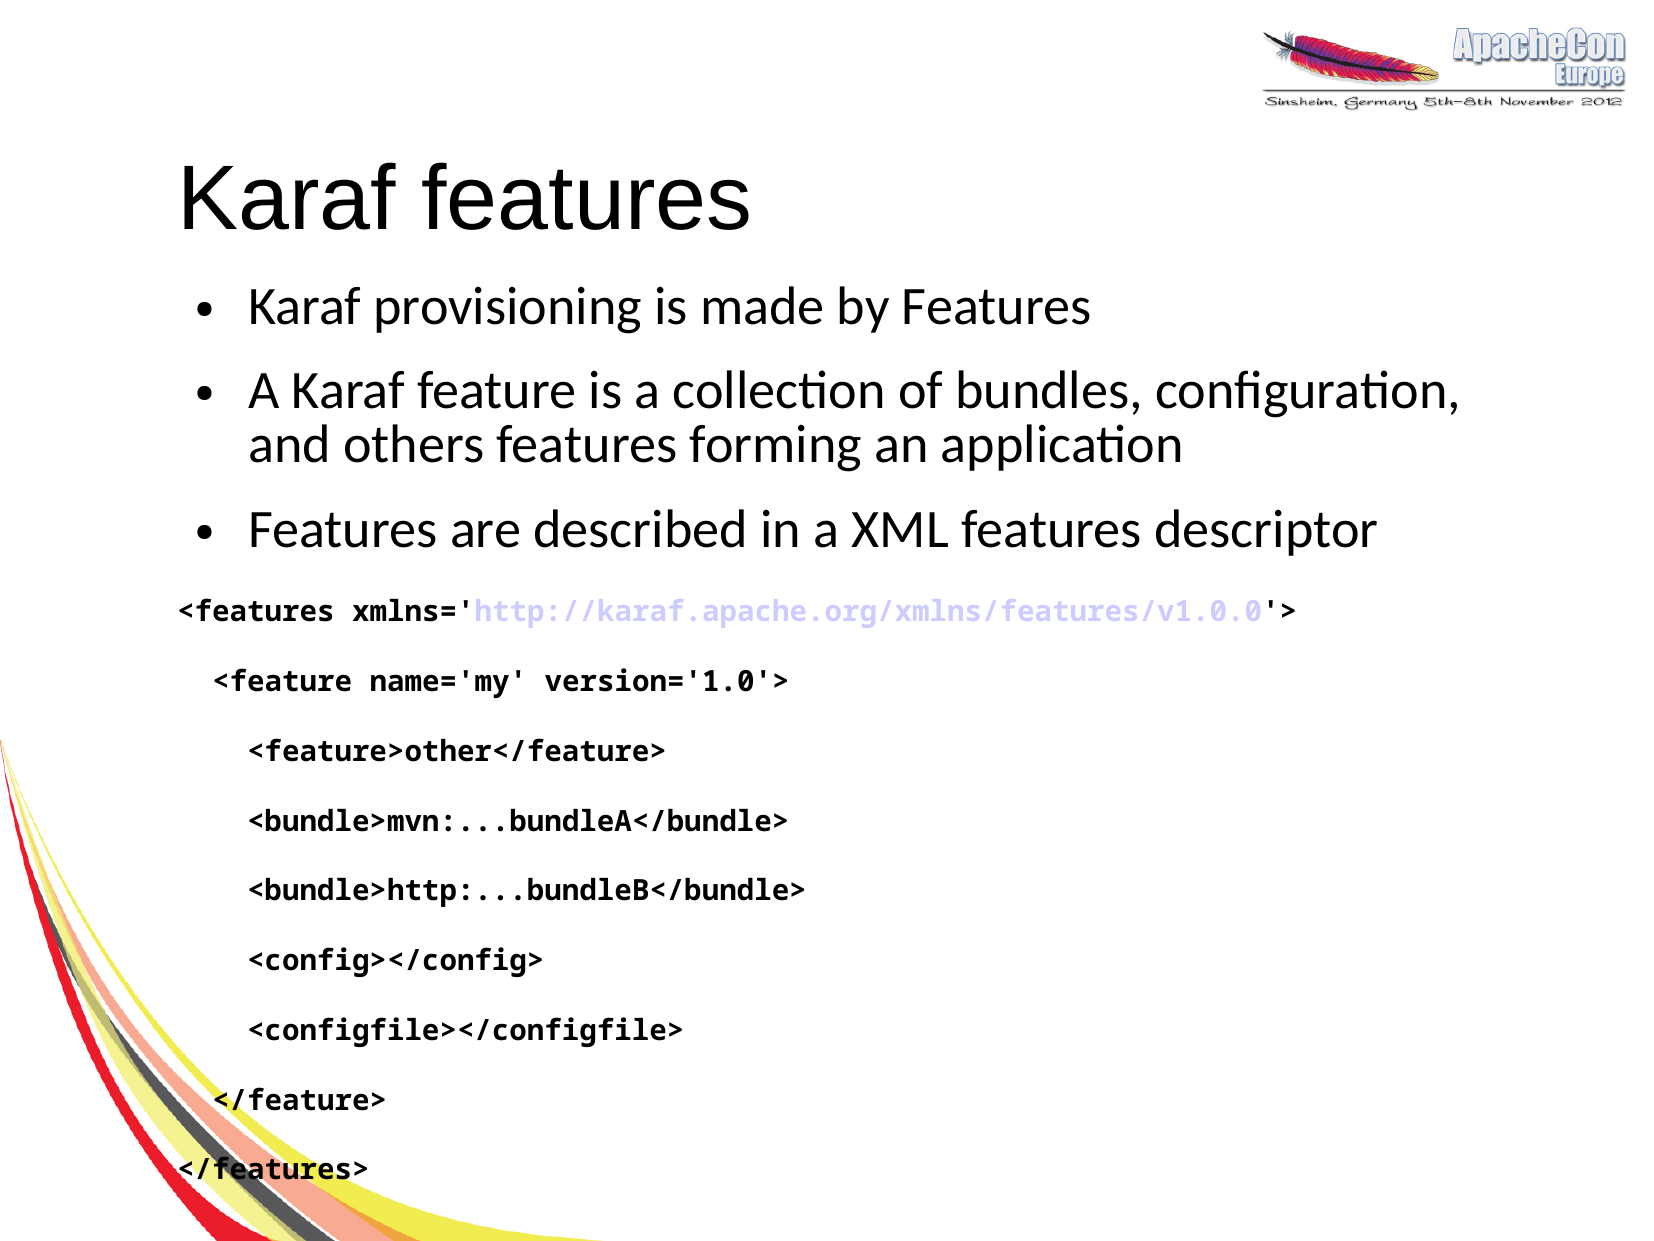

# Karaf features
Karaf provisioning is made by Features
A Karaf feature is a collection of bundles, configuration, and others features forming an application
Features are described in a XML features descriptor
<features xmlns='http://karaf.apache.org/xmlns/features/v1.0.0'>
 <feature name='my' version='1.0'>
 <feature>other</feature>
 <bundle>mvn:...bundleA</bundle>
 <bundle>http:...bundleB</bundle>
 <config></config>
 <configfile></configfile>
 </feature>
</features>